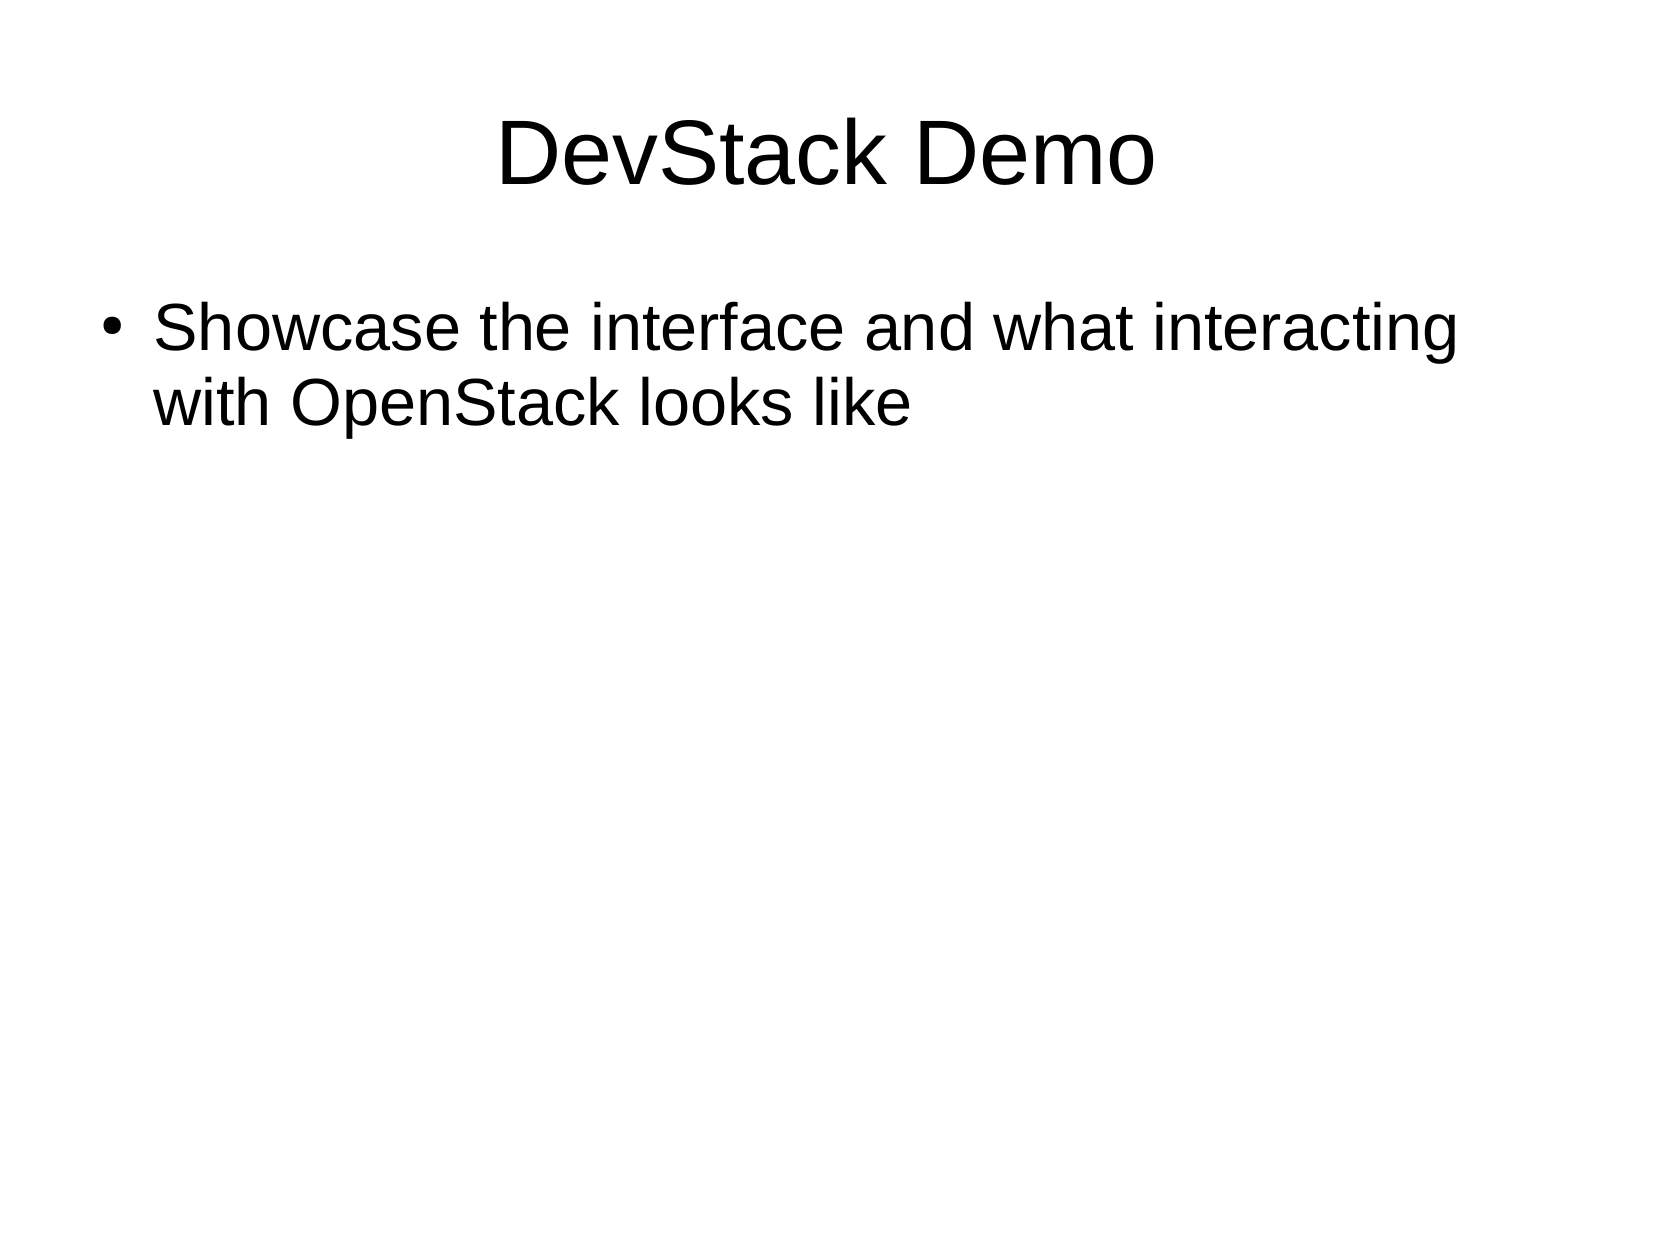

# DevStack Demo
Showcase the interface and what interacting with OpenStack looks like